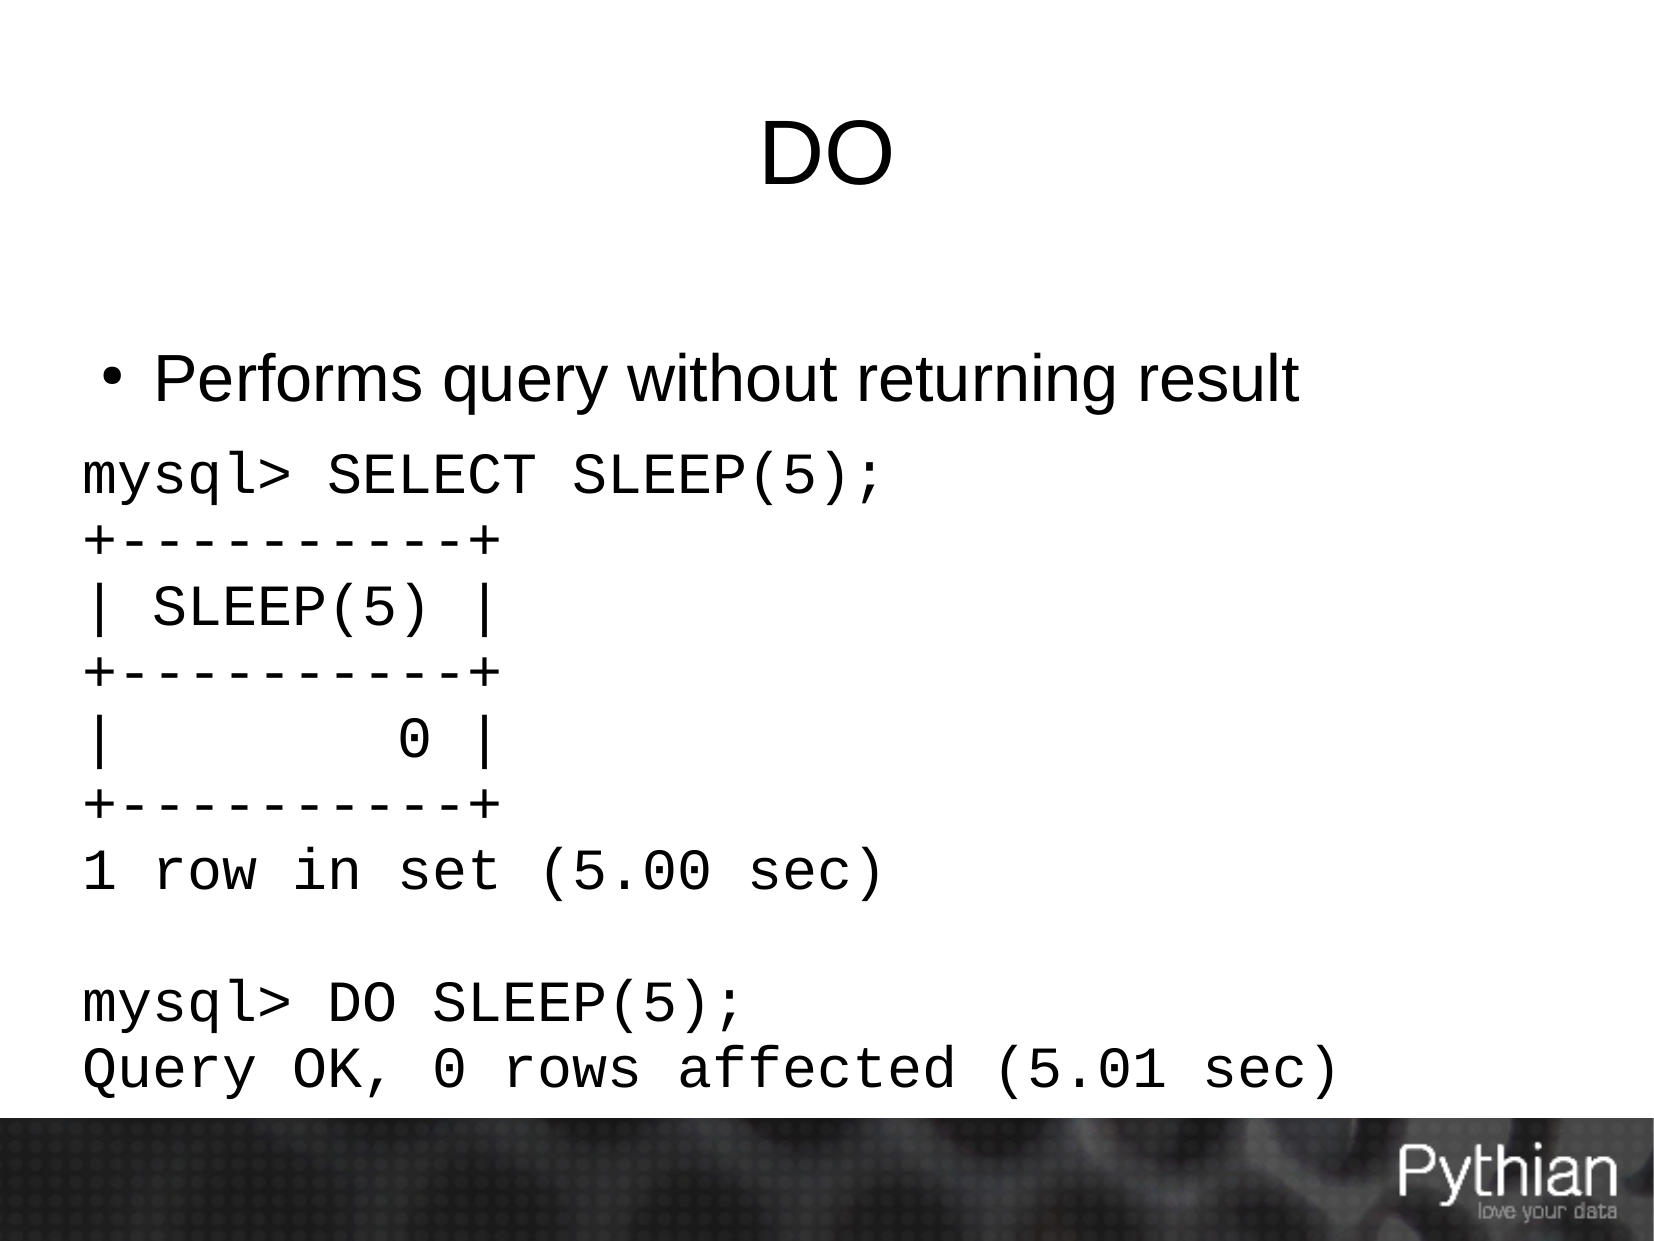

# DO
Performs query without returning result
mysql> SELECT SLEEP(5);
+----------+
| SLEEP(5) |
+----------+
| 0 |
+----------+
1 row in set (5.00 sec)
mysql> DO SLEEP(5);
Query OK, 0 rows affected (5.01 sec)